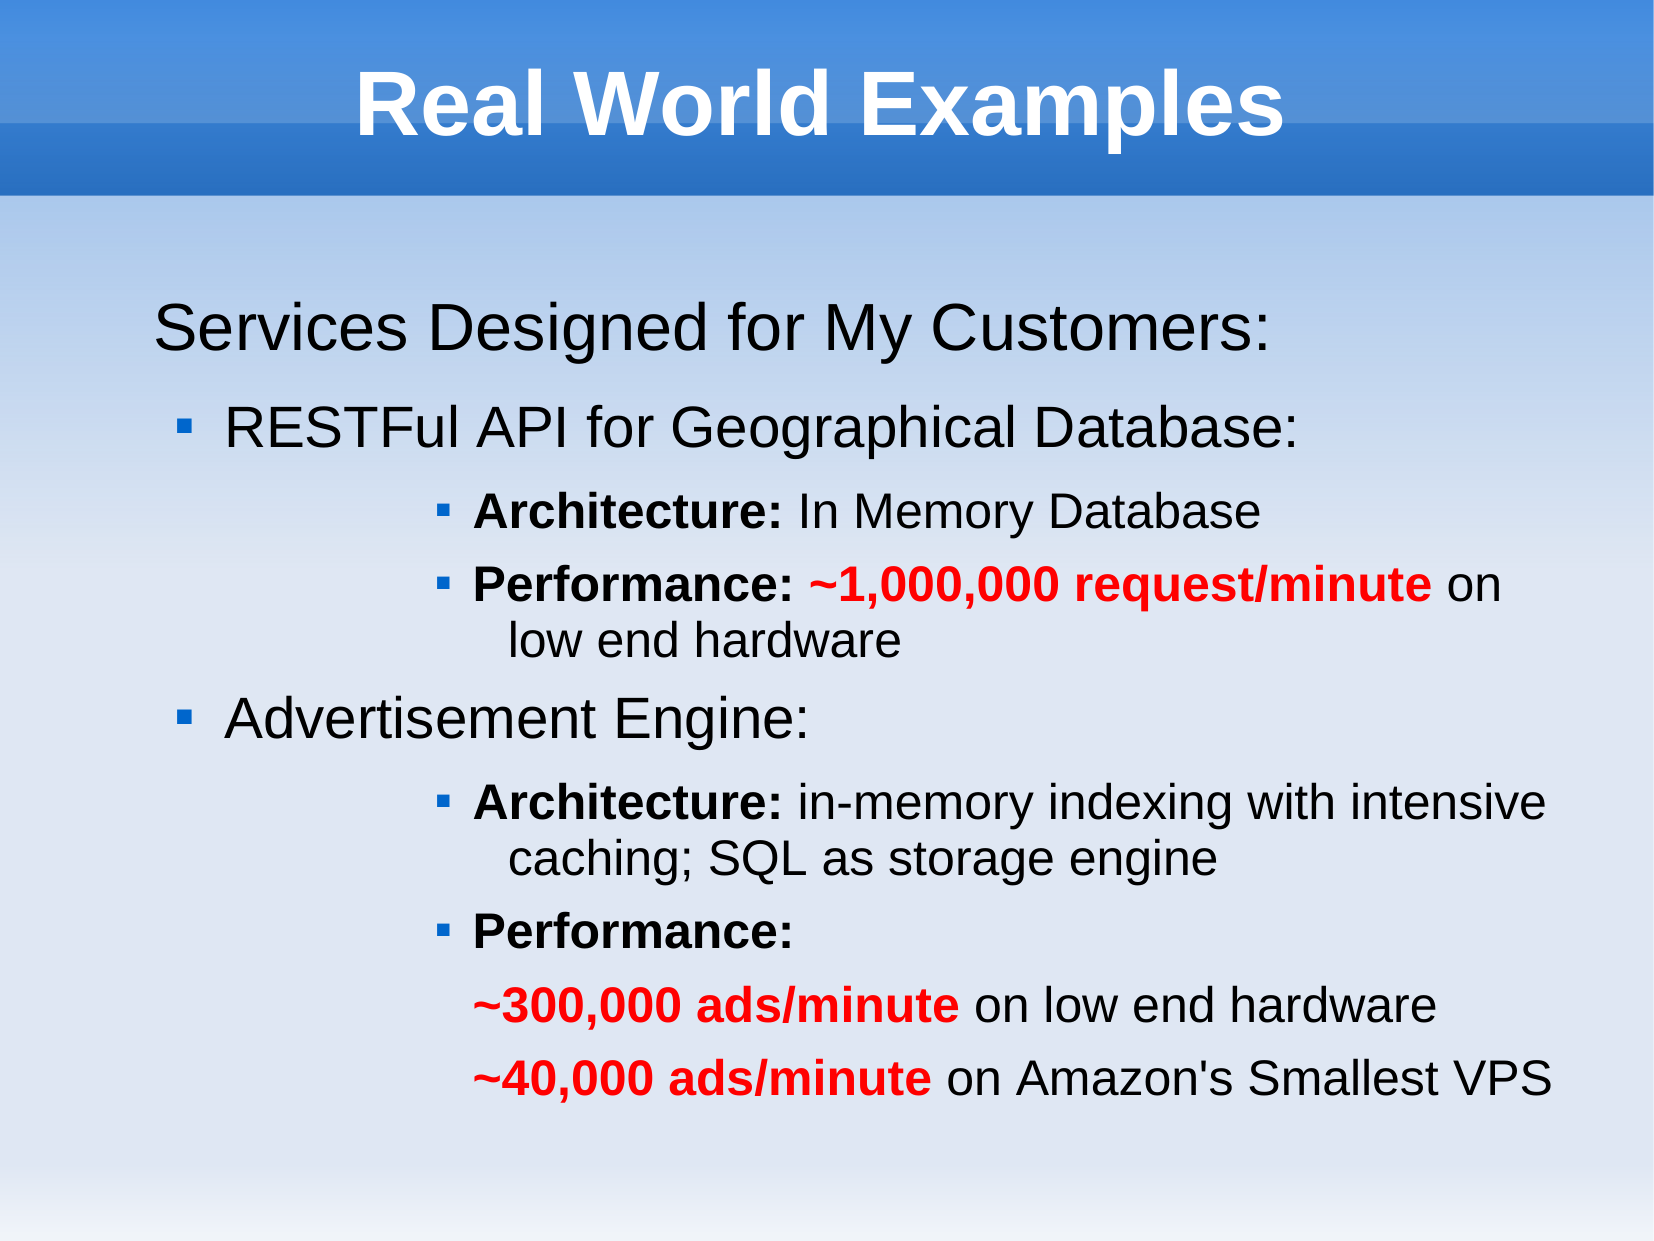

# Real World Examples
Services Designed for My Customers:
RESTFul API for Geographical Database:
Architecture: In Memory Database
Performance: ~1,000,000 request/minute on low end hardware
Advertisement Engine:
Architecture: in-memory indexing with intensive caching; SQL as storage engine
Performance:
~300,000 ads/minute on low end hardware
~40,000 ads/minute on Amazon's Smallest VPS